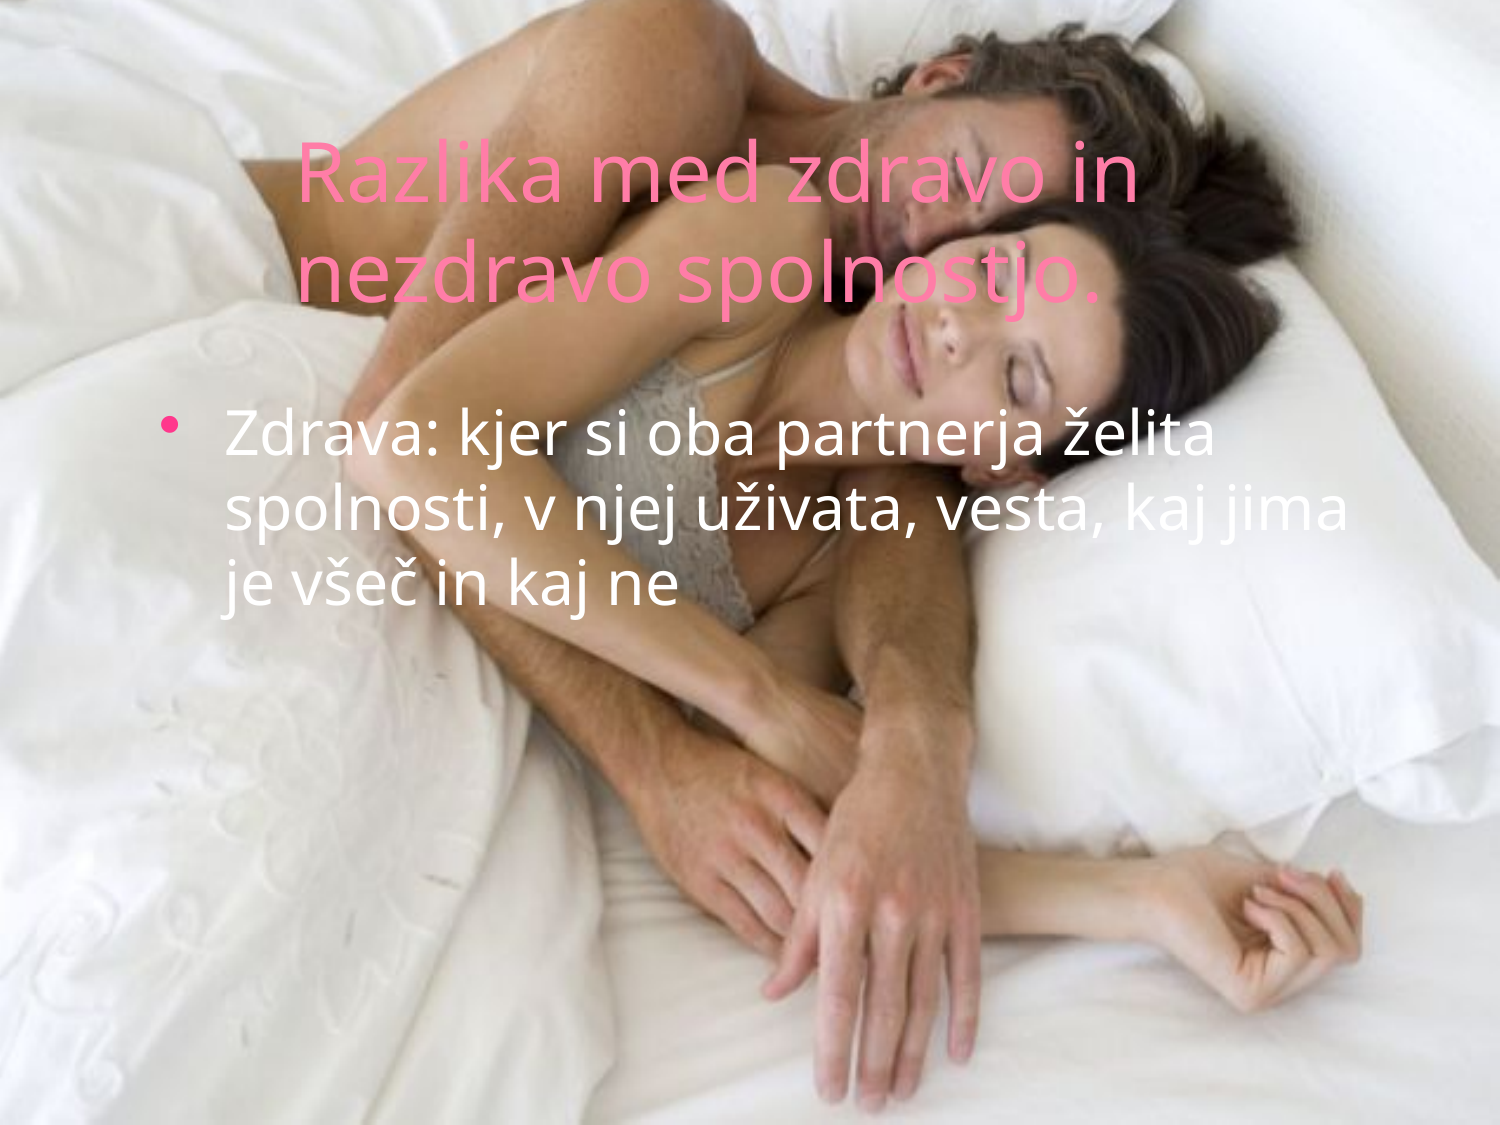

# Razlika med zdravo in nezdravo spolnostjo.
Zdrava: kjer si oba partnerja želita spolnosti, v njej uživata, vesta, kaj jima je všeč in kaj ne